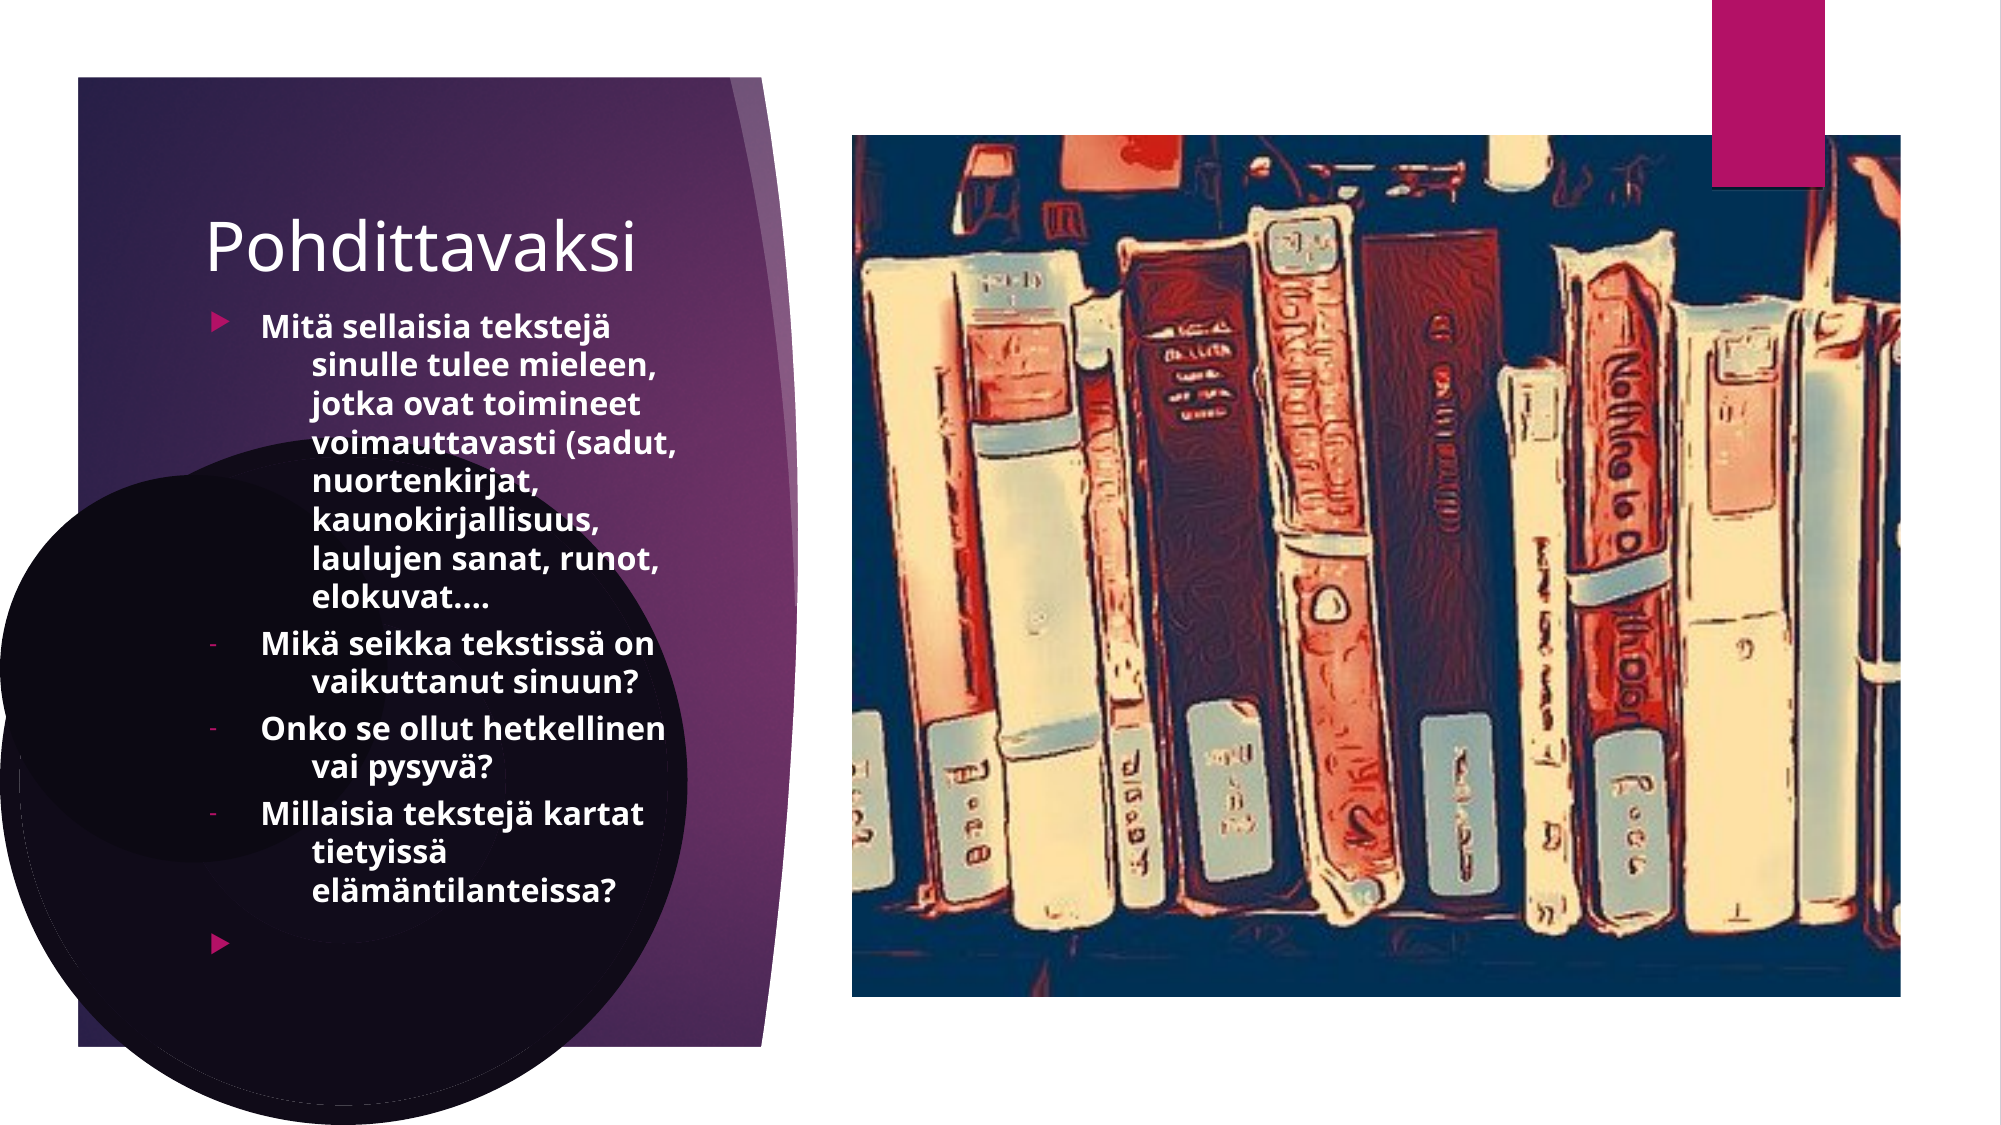

# Pohdittavaksi
Mitä sellaisia tekstejä sinulle tulee mieleen, jotka ovat toimineet voimauttavasti (sadut, nuortenkirjat, kaunokirjallisuus, laulujen sanat, runot, elokuvat….
Mikä seikka tekstissä on vaikuttanut sinuun?
Onko se ollut hetkellinen vai pysyvä?
Millaisia tekstejä kartat tietyissä elämäntilanteissa?